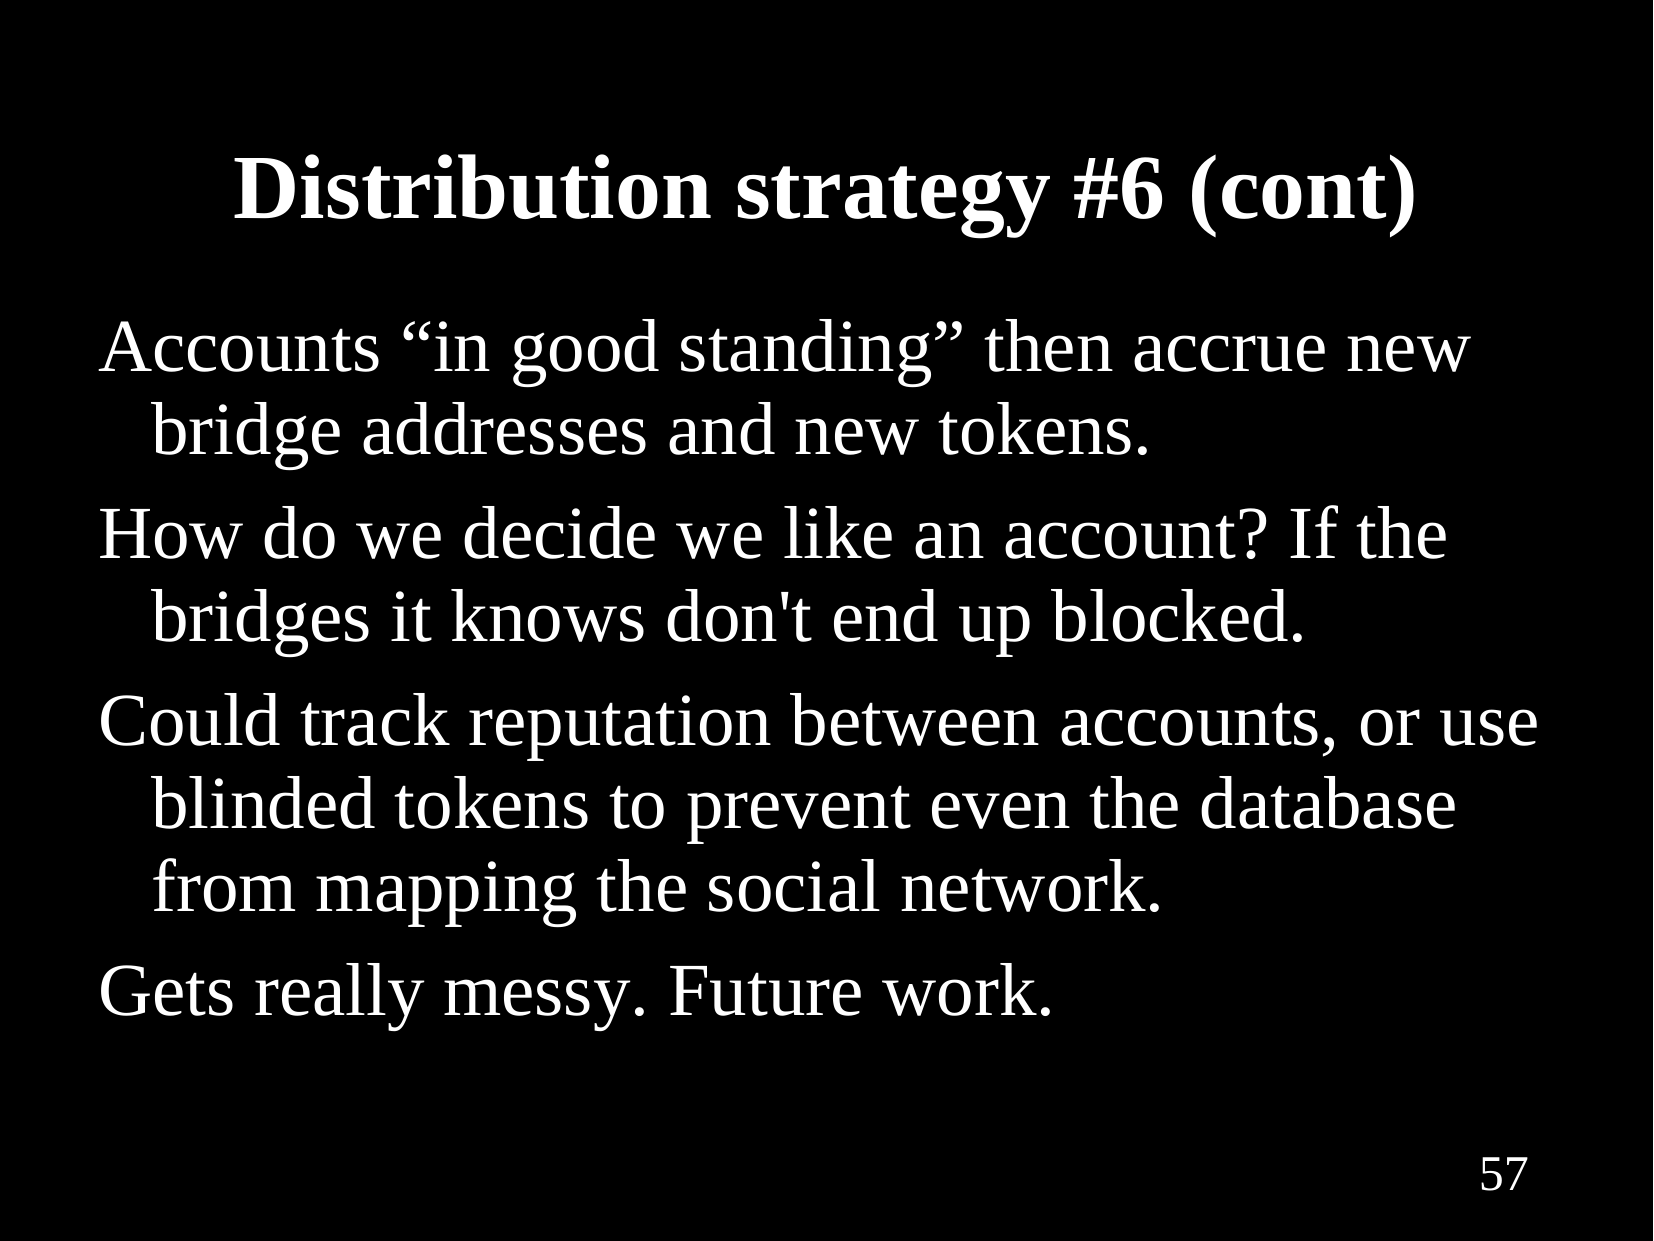

# Distribution strategy #6 (cont)
Accounts “in good standing” then accrue new bridge addresses and new tokens.
How do we decide we like an account? If the bridges it knows don't end up blocked.
Could track reputation between accounts, or use blinded tokens to prevent even the database from mapping the social network.
Gets really messy. Future work.